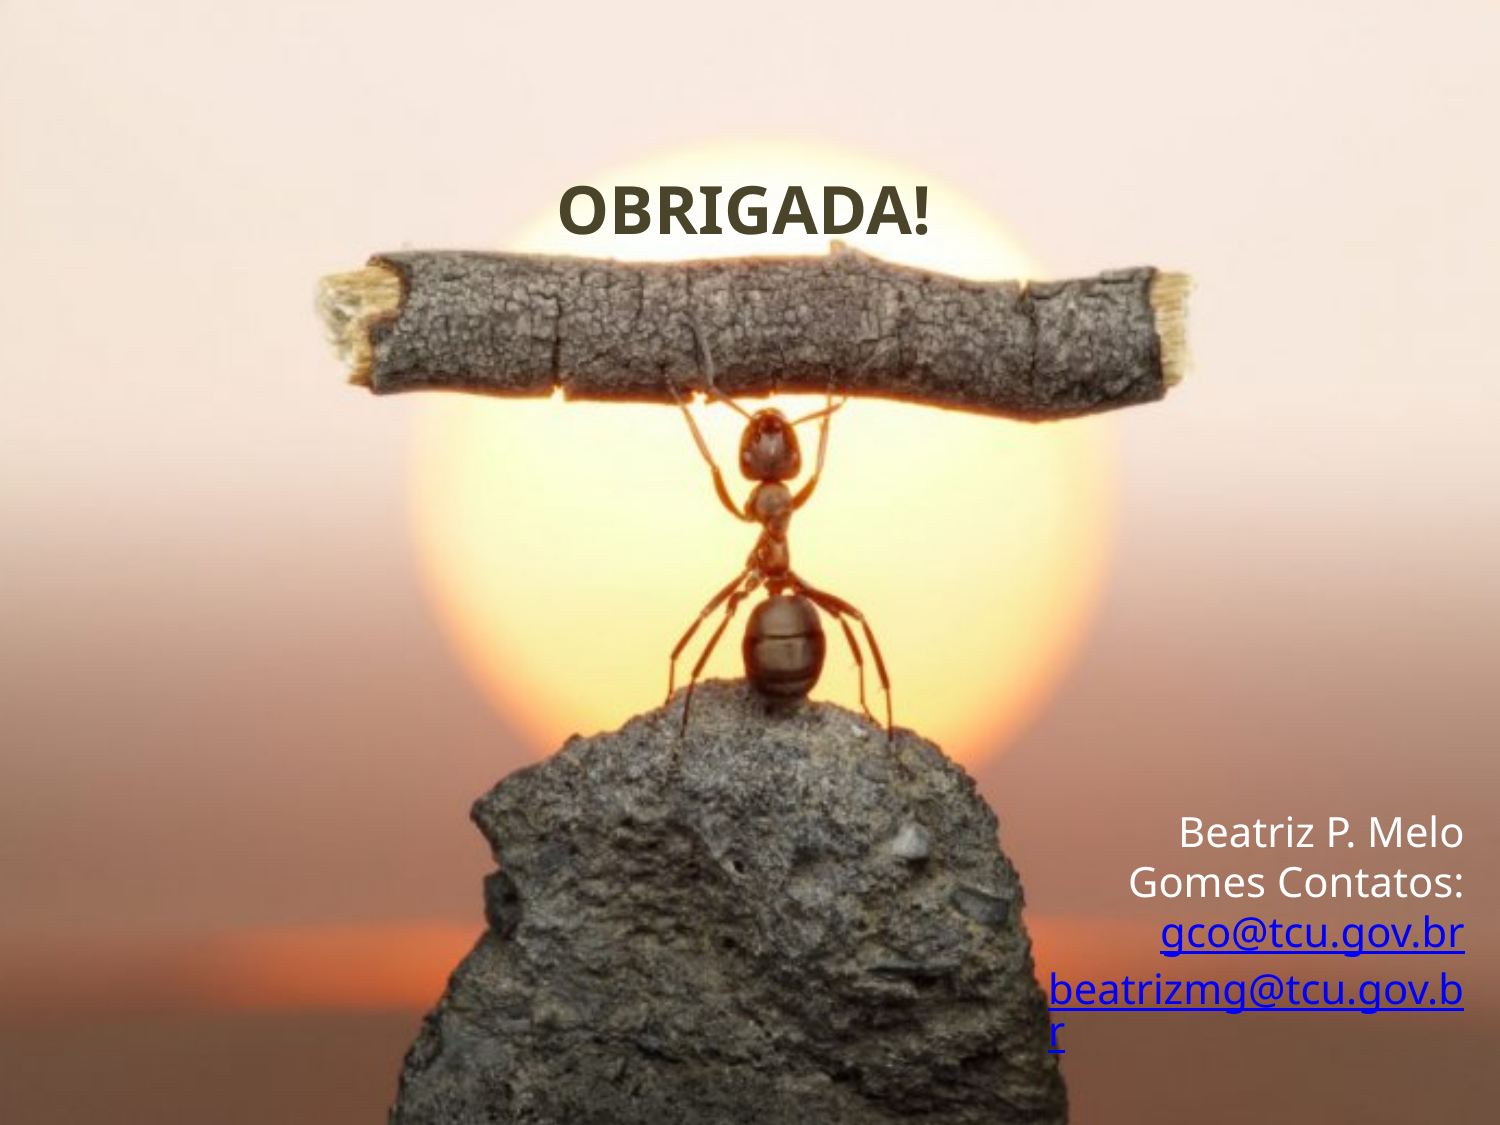

OBRIGADA!
Beatriz P. Melo Gomes Contatos:
gco@tcu.gov.br
beatrizmg@tcu.gov.br